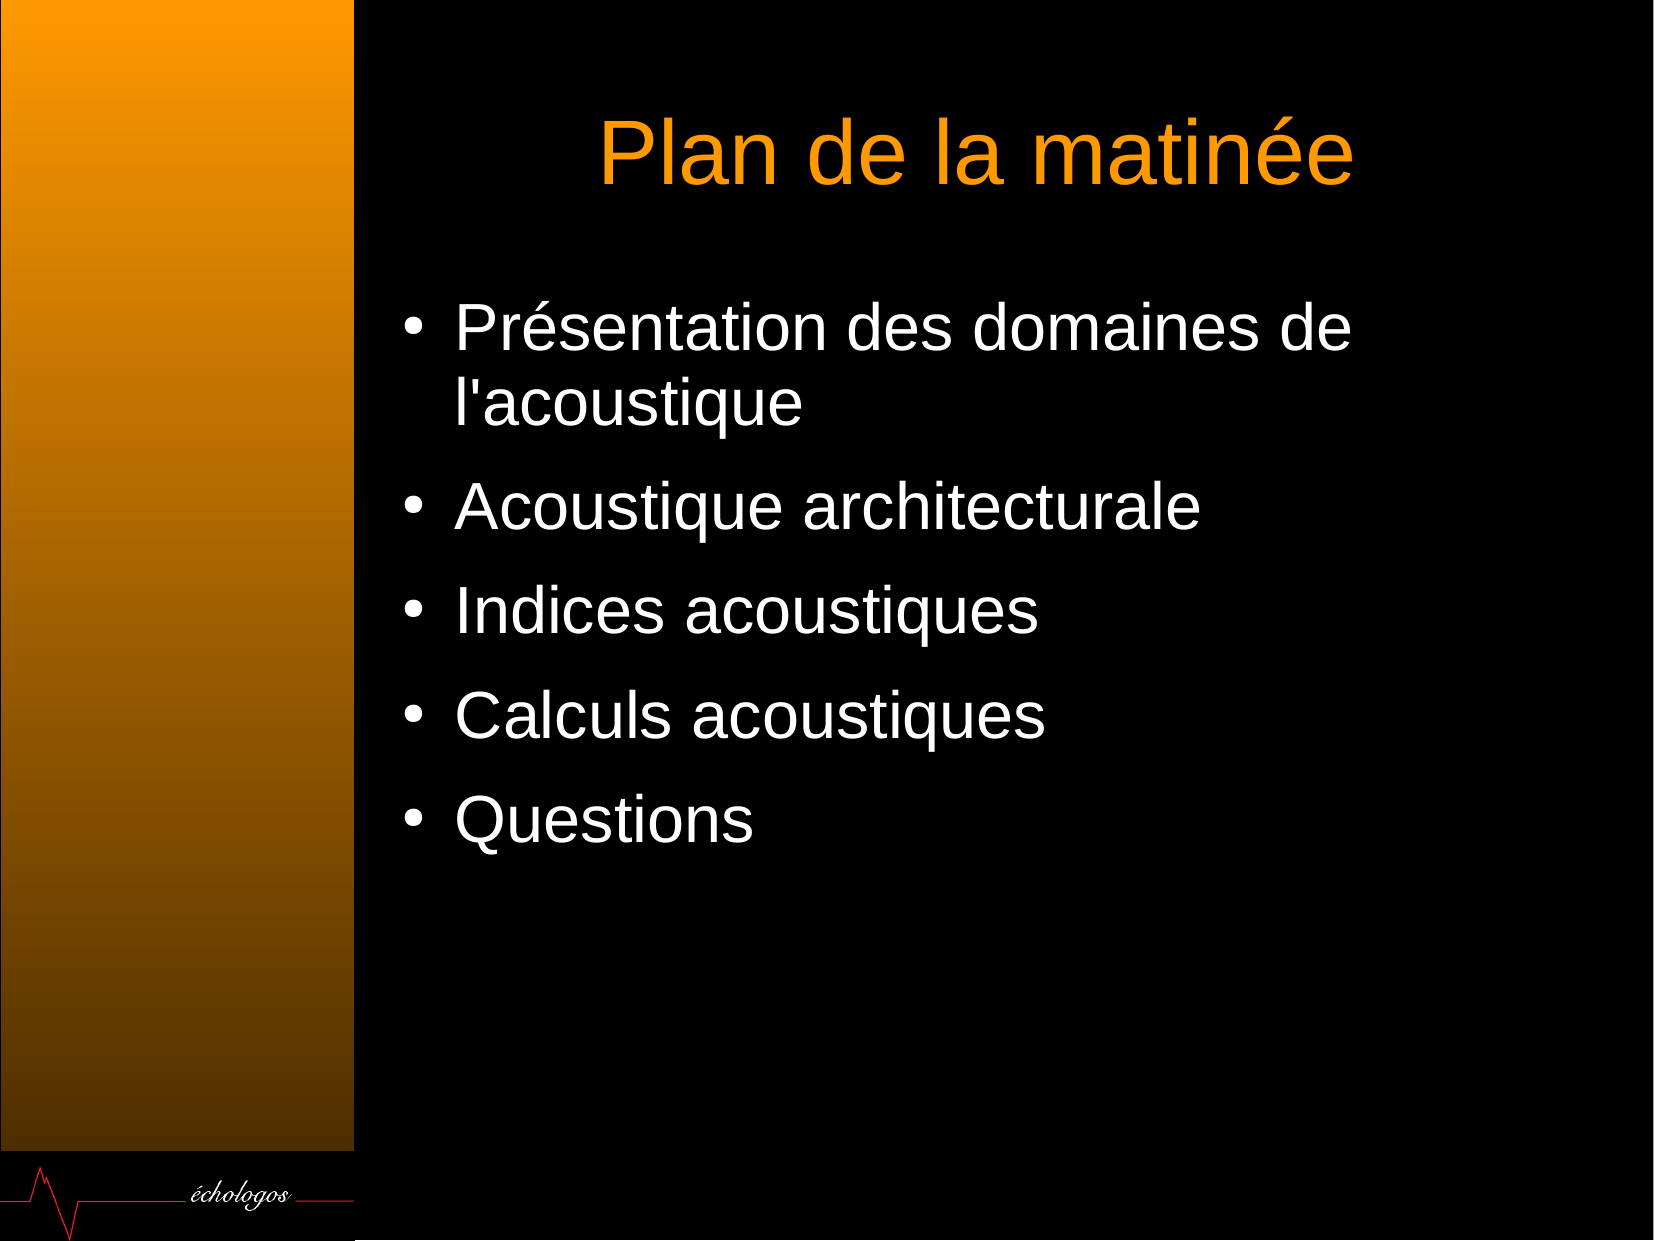

# Plan de la matinée
Présentation des domaines de l'acoustique
Acoustique architecturale
Indices acoustiques
Calculs acoustiques
Questions